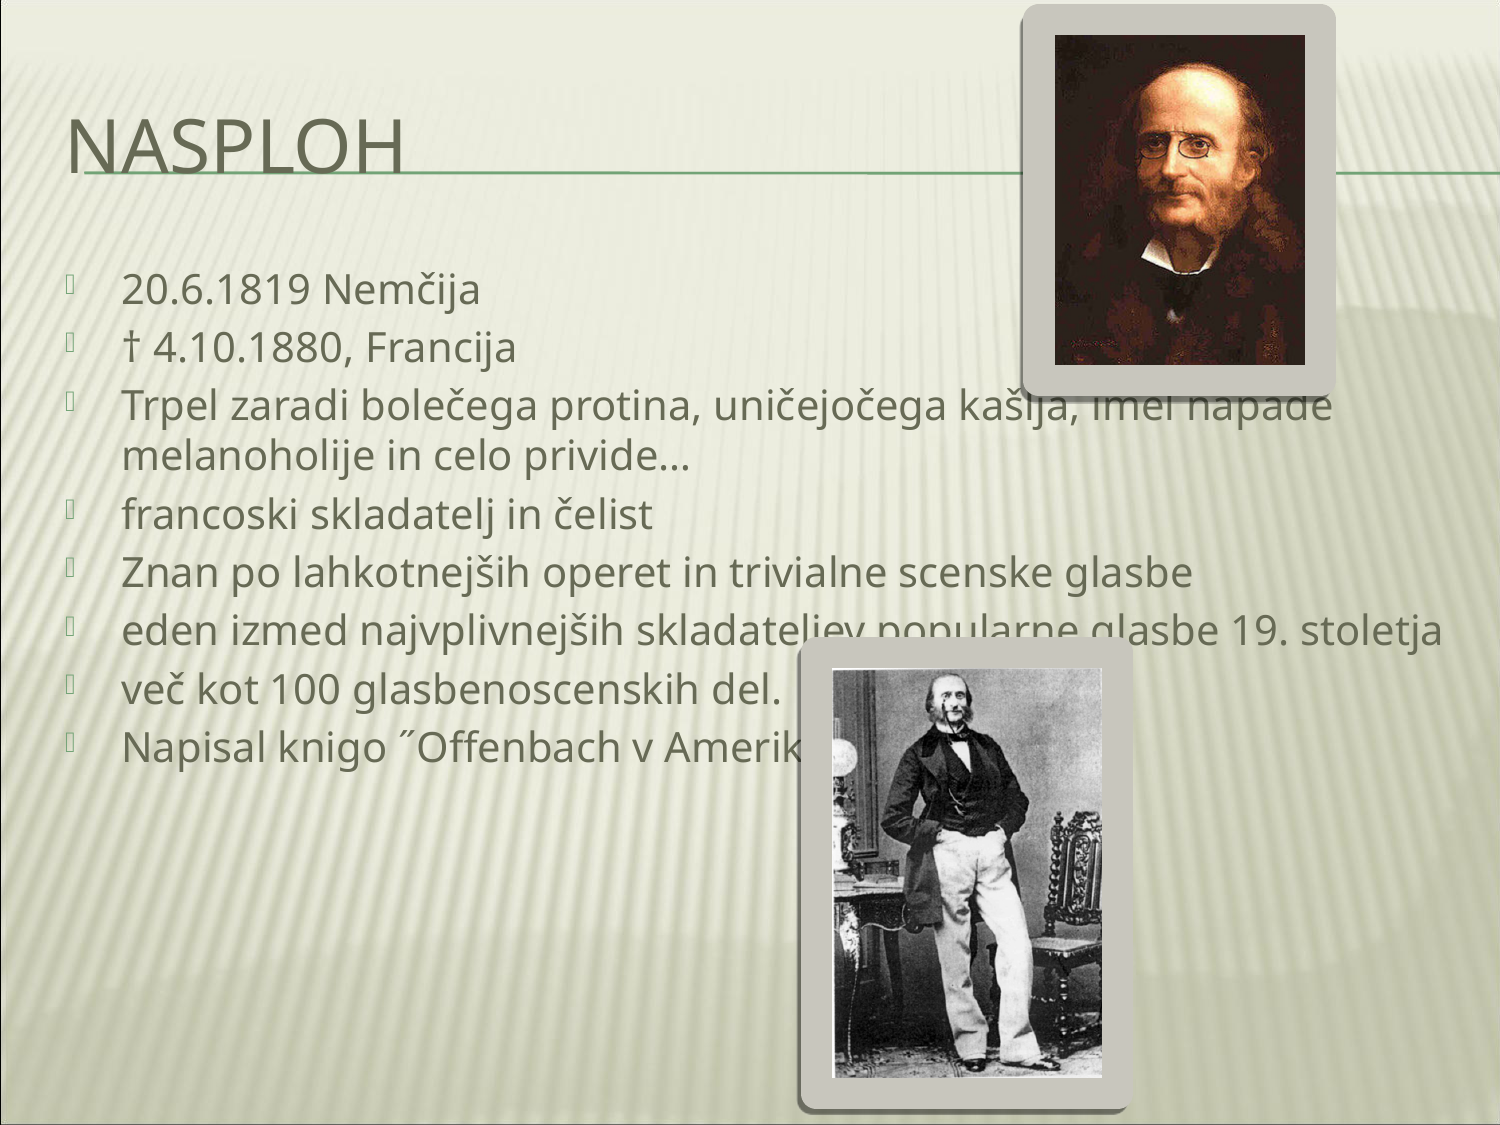

# NASPLOH
20.6.1819 Nemčija
† 4.10.1880, Francija
Trpel zaradi bolečega protina, uničejočega kašlja, imel napade melanoholije in celo privide…
francoski skladatelj in čelist
Znan po lahkotnejših operet in trivialne scenske glasbe
eden izmed najvplivnejših skladateljev popularne glasbe 19. stoletja
več kot 100 glasbenoscenskih del.
Napisal knigo ˝Offenbach v Ameriki˝